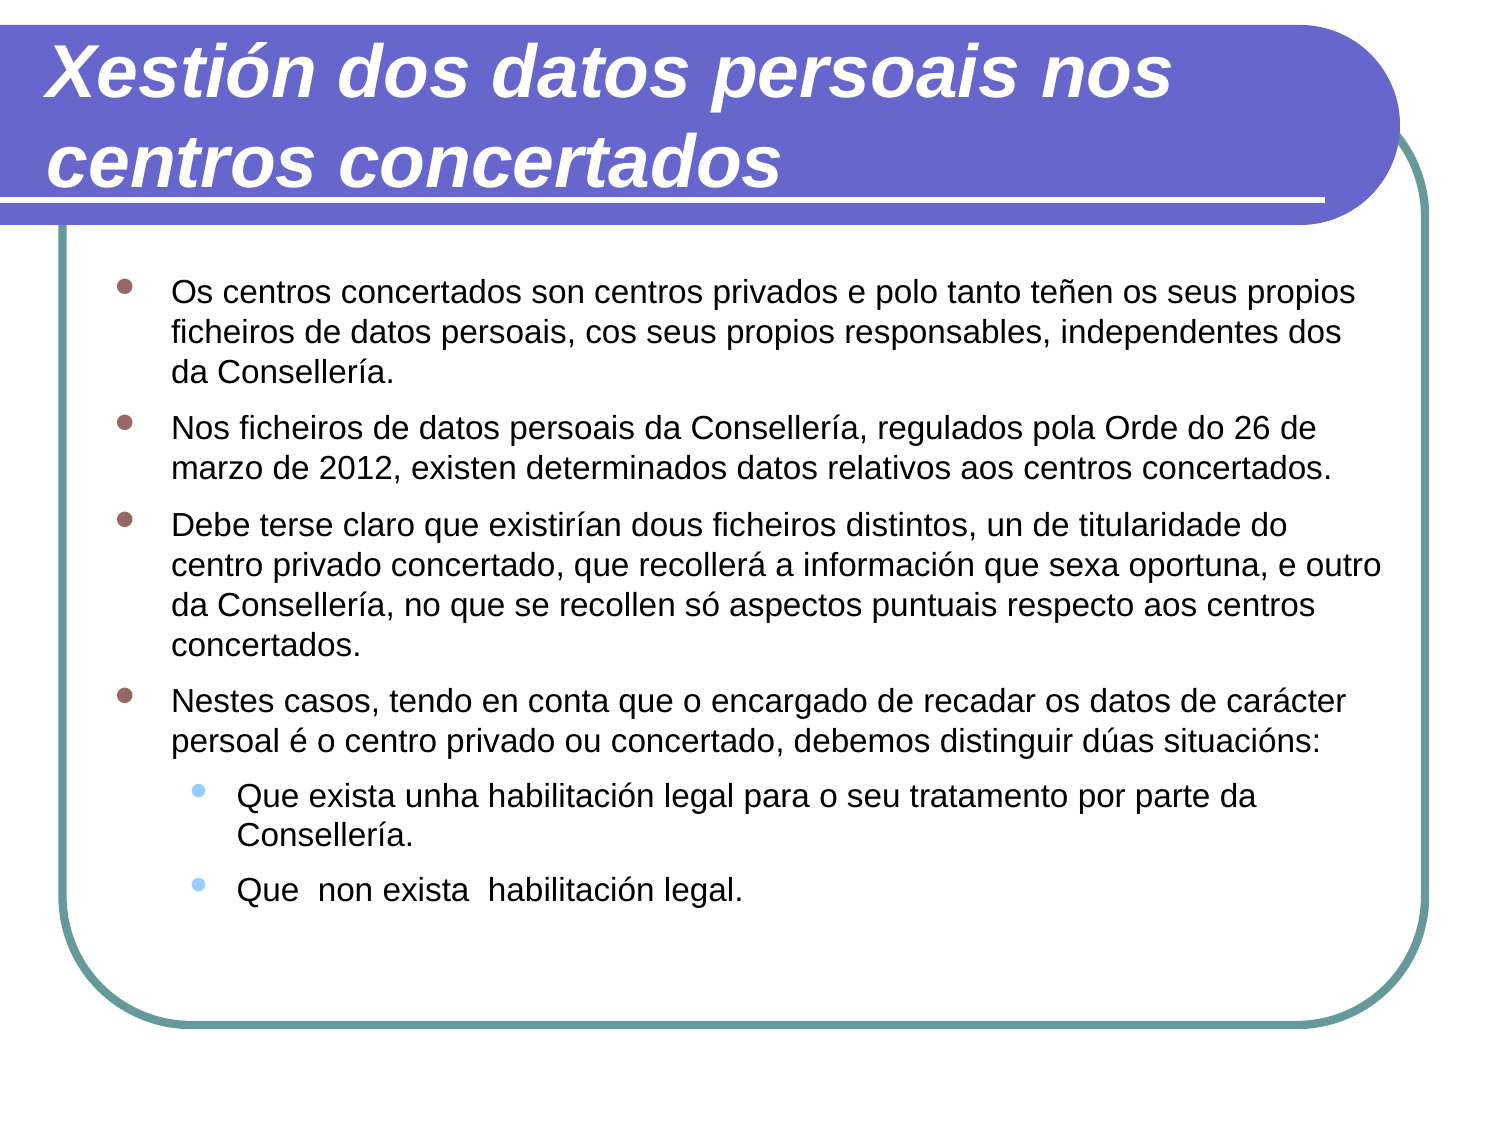

# Xestión dos datos persoais nos centros concertados
Os centros concertados son centros privados e polo tanto teñen os seus propios ficheiros de datos persoais, cos seus propios responsables, independentes dos da Consellería.
Nos ficheiros de datos persoais da Consellería, regulados pola Orde do 26 de marzo de 2012, existen determinados datos relativos aos centros concertados.
Debe terse claro que existirían dous ficheiros distintos, un de titularidade do centro privado concertado, que recollerá a información que sexa oportuna, e outro da Consellería, no que se recollen só aspectos puntuais respecto aos centros concertados.
Nestes casos, tendo en conta que o encargado de recadar os datos de carácter persoal é o centro privado ou concertado, debemos distinguir dúas situacións:
Que exista unha habilitación legal para o seu tratamento por parte da Consellería.
Que non exista habilitación legal.